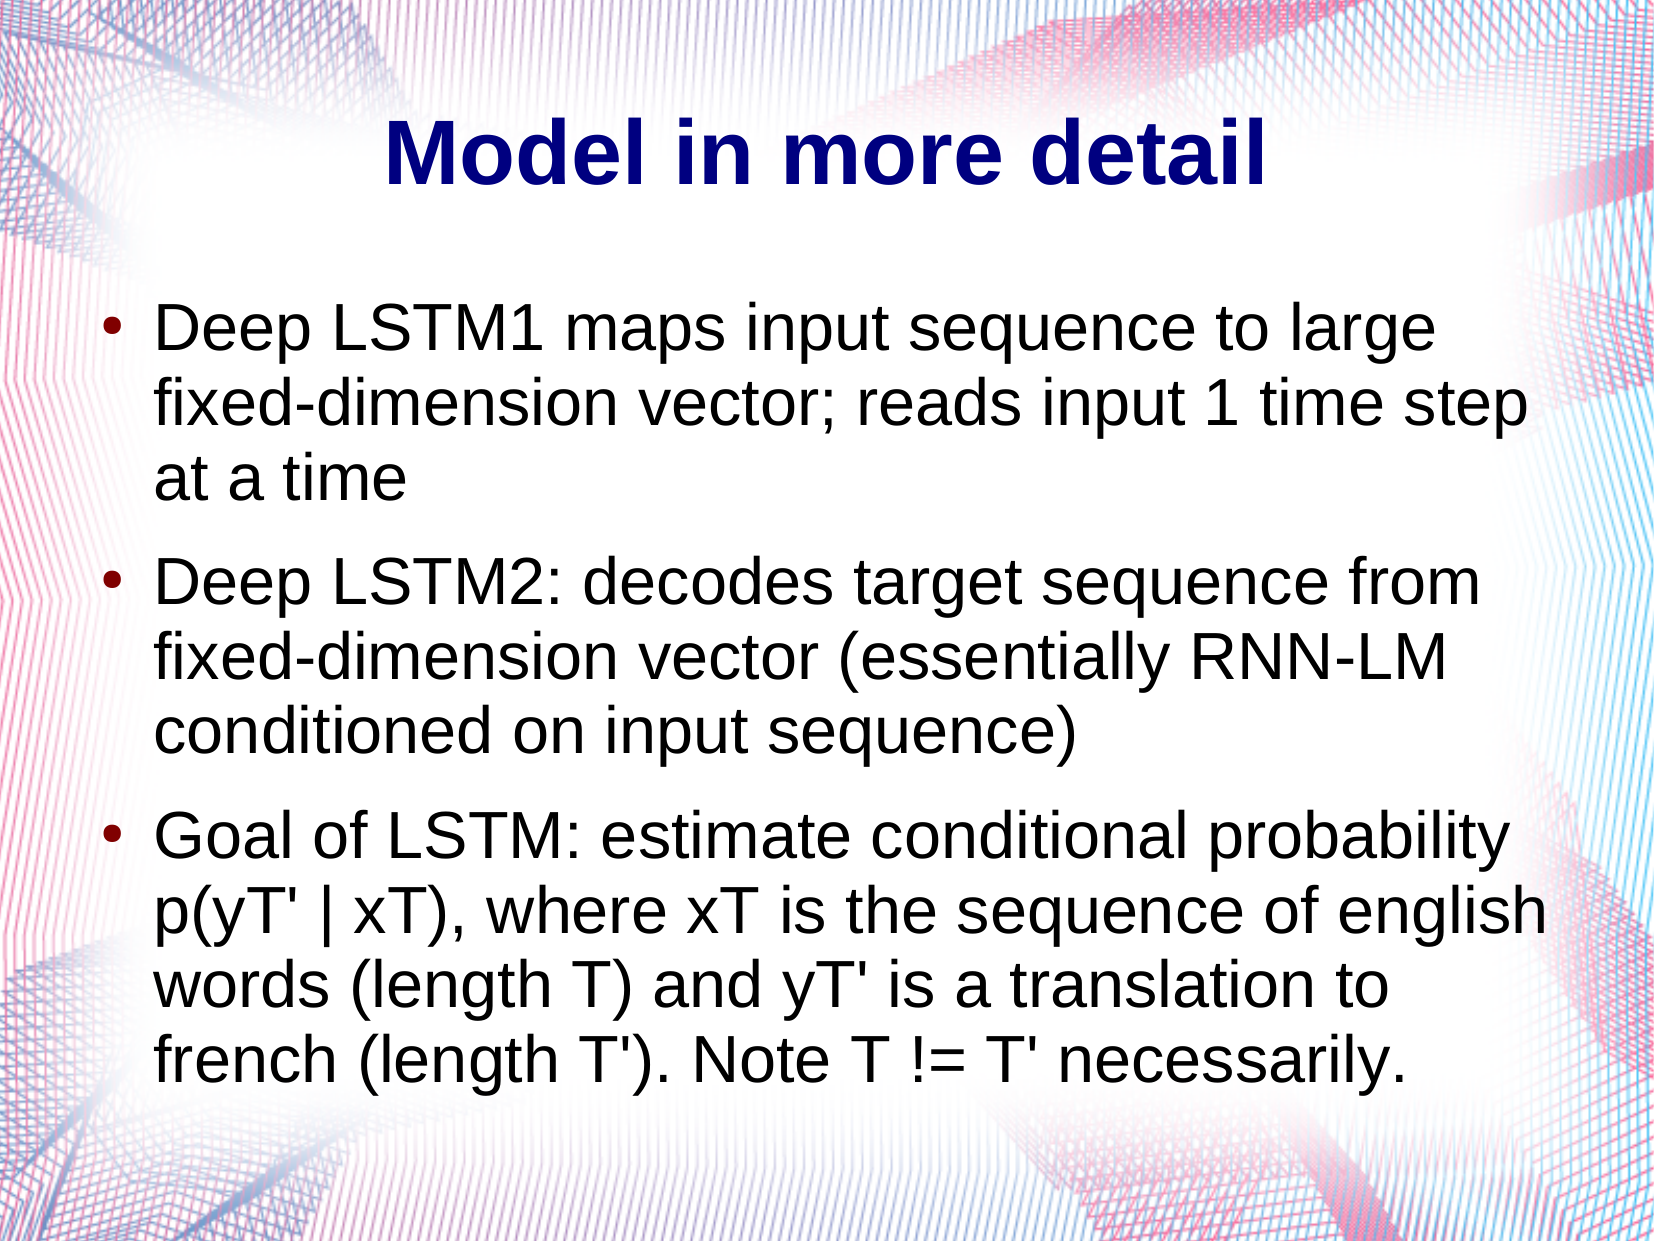

# Model in more detail
Deep LSTM1 maps input sequence to large fixed-dimension vector; reads input 1 time step at a time
Deep LSTM2: decodes target sequence from fixed-dimension vector (essentially RNN-LM conditioned on input sequence)
Goal of LSTM: estimate conditional probability p(yT' | xT), where xT is the sequence of english words (length T) and yT' is a translation to french (length T'). Note T != T' necessarily.